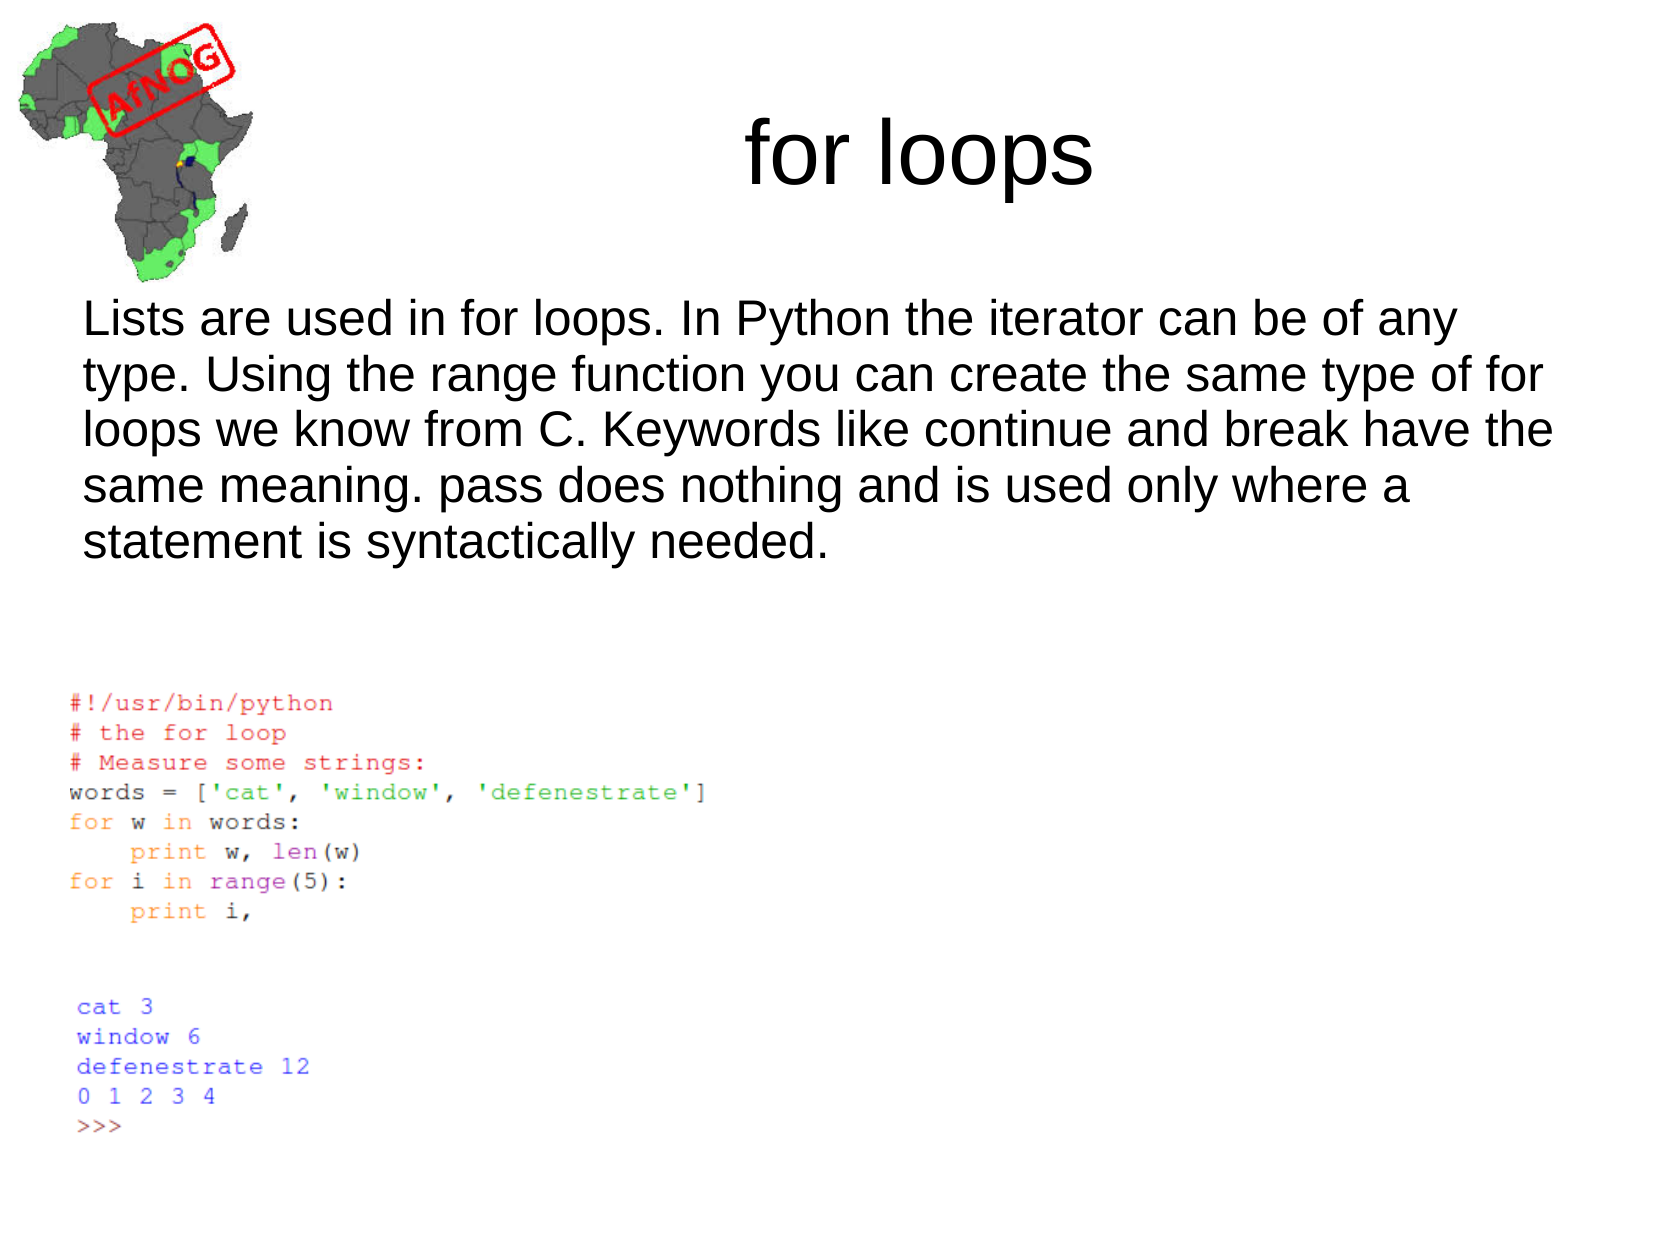

# for loops
Lists are used in for loops. In Python the iterator can be of any type. Using the range function you can create the same type of for loops we know from C. Keywords like continue and break have the same meaning. pass does nothing and is used only where a statement is syntactically needed.